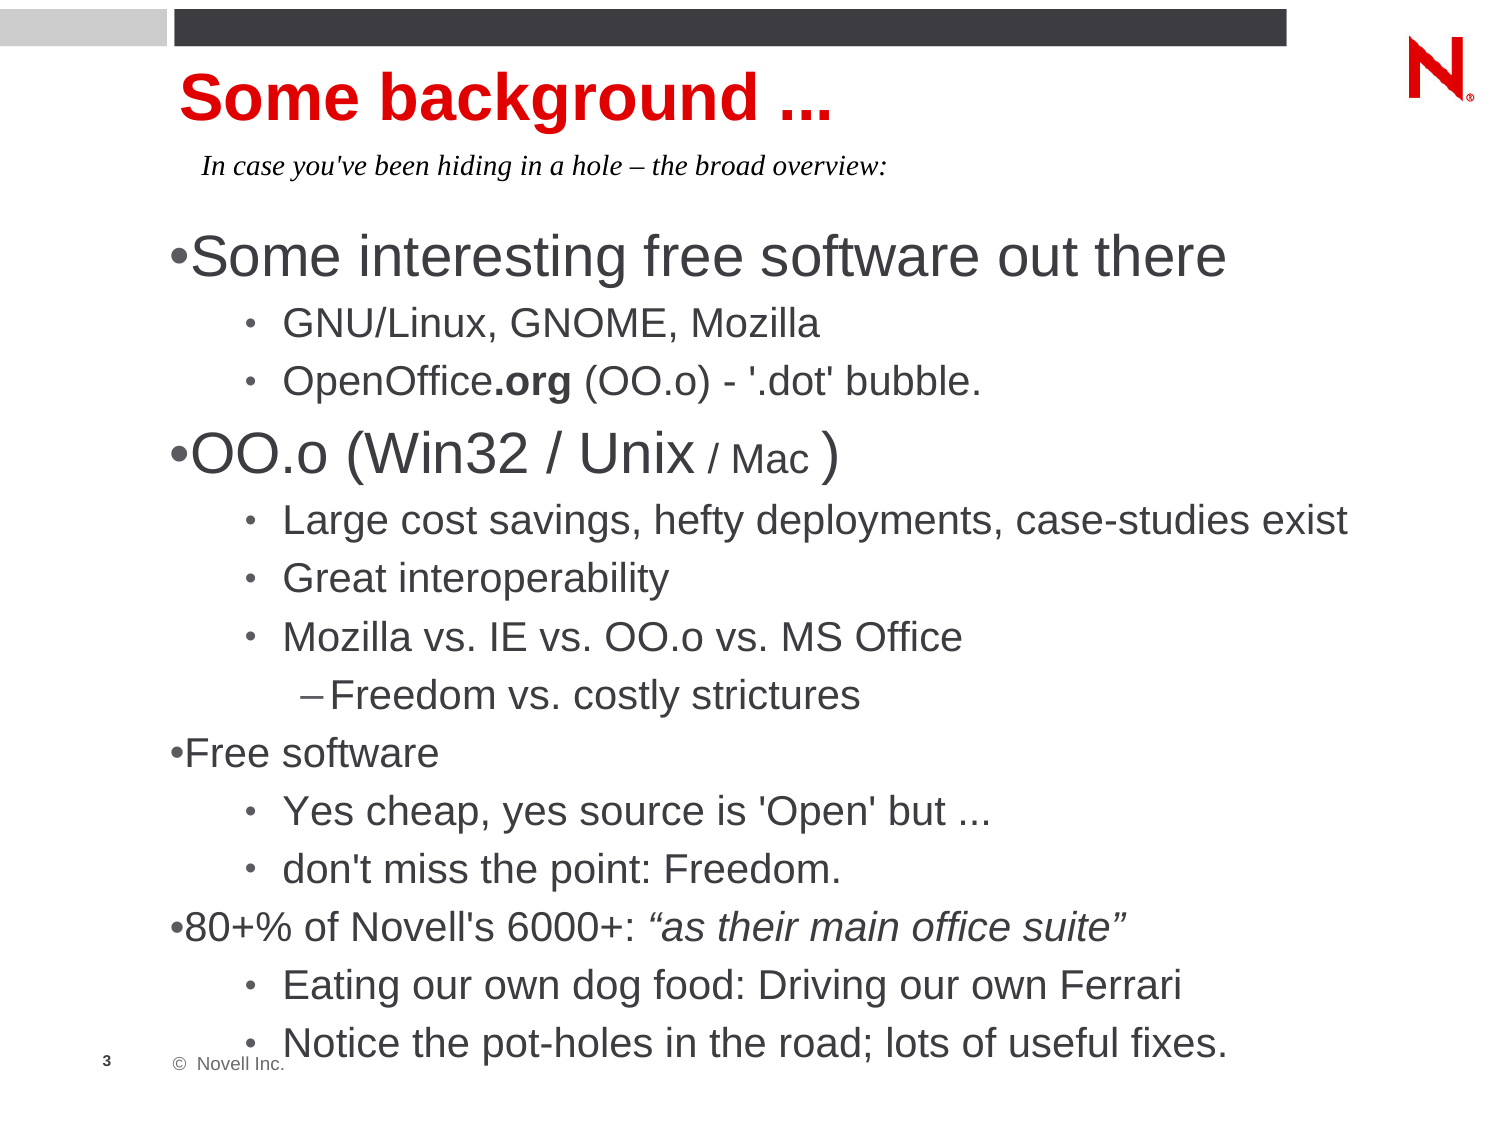

# Some background ...
In case you've been hiding in a hole – the broad overview:
Some interesting free software out there
GNU/Linux, GNOME, Mozilla
OpenOffice.org (OO.o) - '.dot' bubble.
OO.o (Win32 / Unix / Mac )
Large cost savings, hefty deployments, case-studies exist
Great interoperability
Mozilla vs. IE vs. OO.o vs. MS Office
Freedom vs. costly strictures
Free software
Yes cheap, yes source is 'Open' but ...
don't miss the point: Freedom.
80+% of Novell's 6000+: “as their main office suite”
Eating our own dog food: Driving our own Ferrari
Notice the pot-holes in the road; lots of useful fixes.